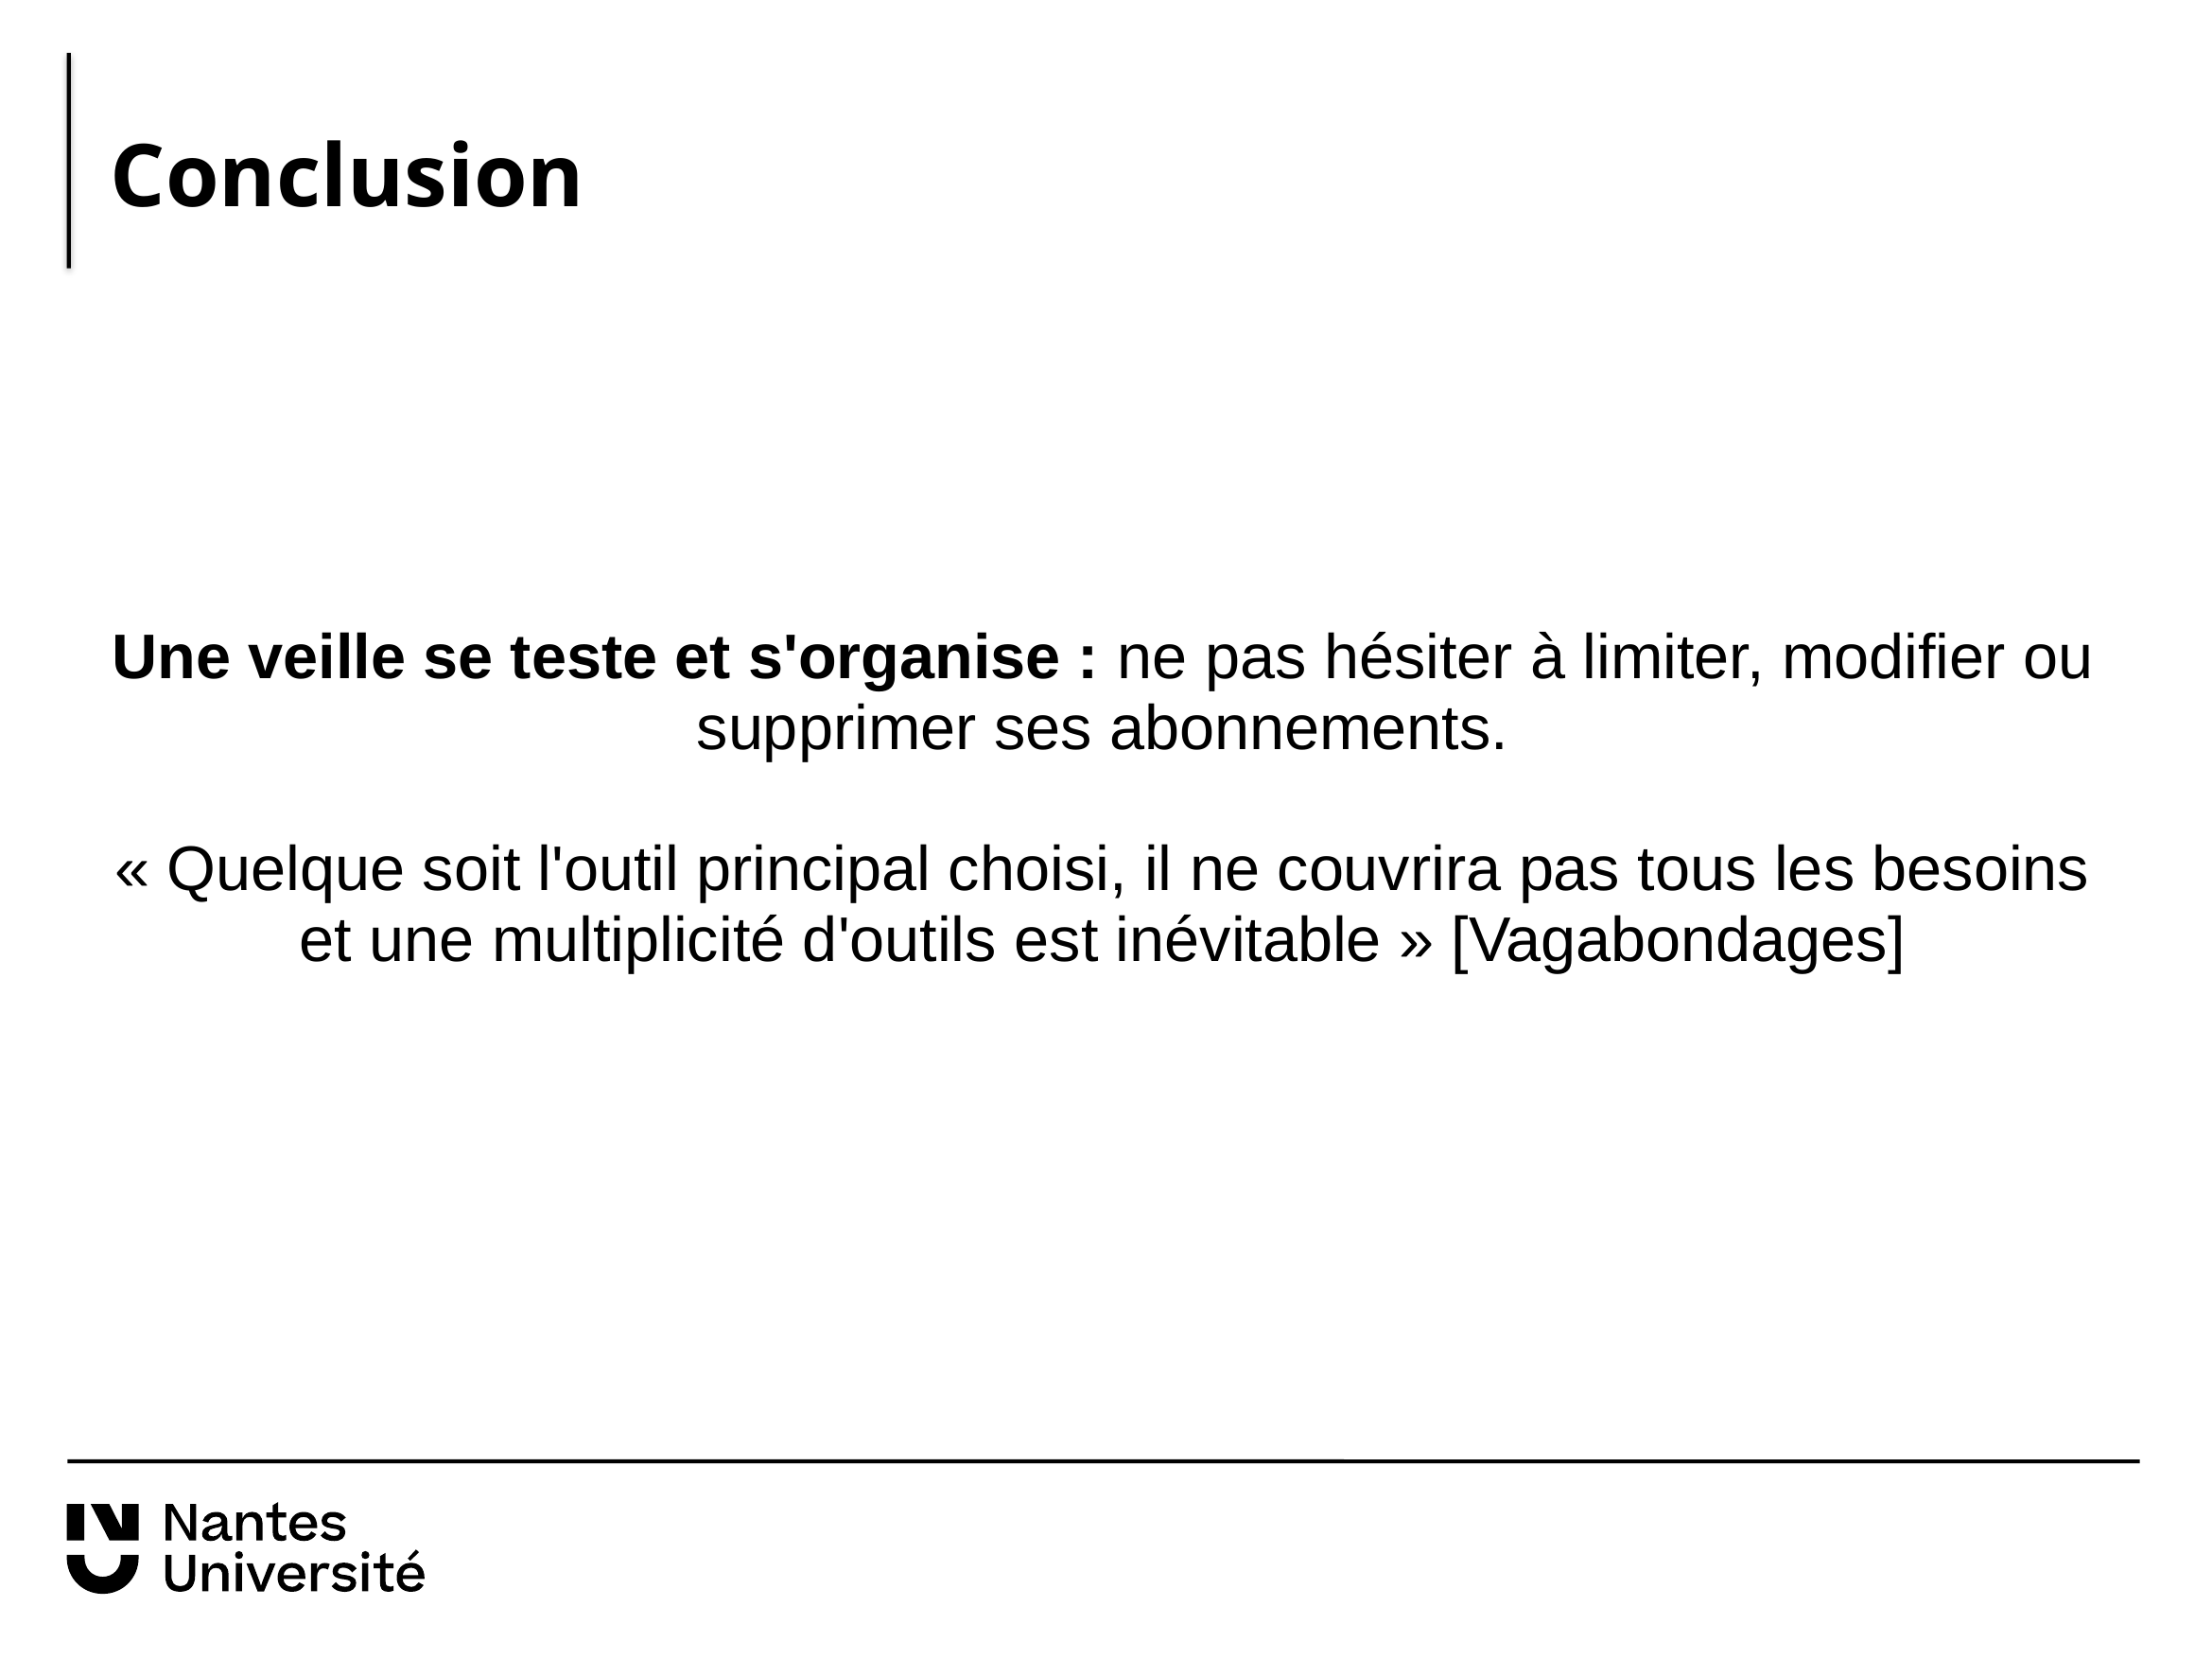

# Conclusion
Une veille se teste et s'organise : ne pas hésiter à limiter, modifier ou supprimer ses abonnements.
« Quelque soit l'outil principal choisi, il ne couvrira pas tous les besoins et une multiplicité d'outils est inévitable » [Vagabondages]